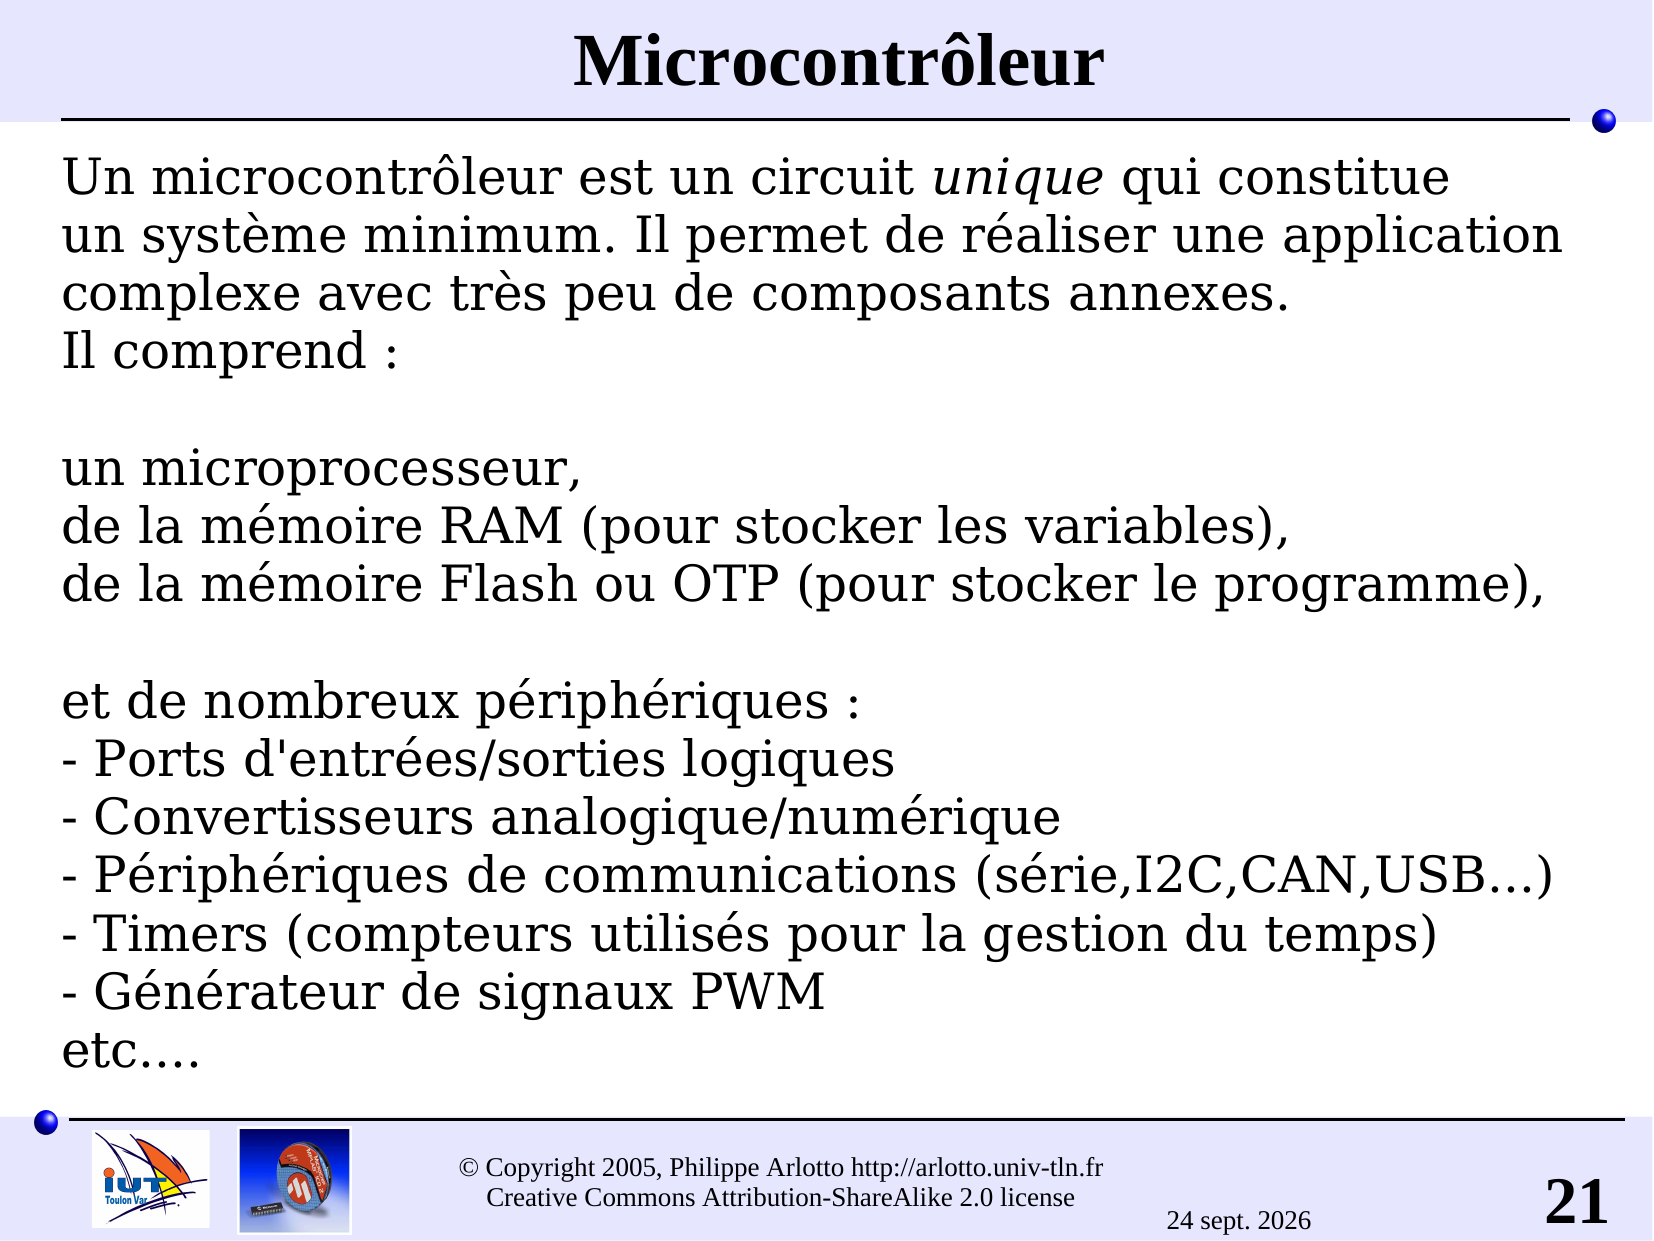

# Microcontrôleur
Un microcontrôleur est un circuit unique qui constitue
un système minimum. Il permet de réaliser une application
complexe avec très peu de composants annexes.
Il comprend :
un microprocesseur,
de la mémoire RAM (pour stocker les variables),
de la mémoire Flash ou OTP (pour stocker le programme),
et de nombreux périphériques :
- Ports d'entrées/sorties logiques
- Convertisseurs analogique/numérique
- Périphériques de communications (série,I2C,CAN,USB...)
- Timers (compteurs utilisés pour la gestion du temps)
- Générateur de signaux PWM
etc....